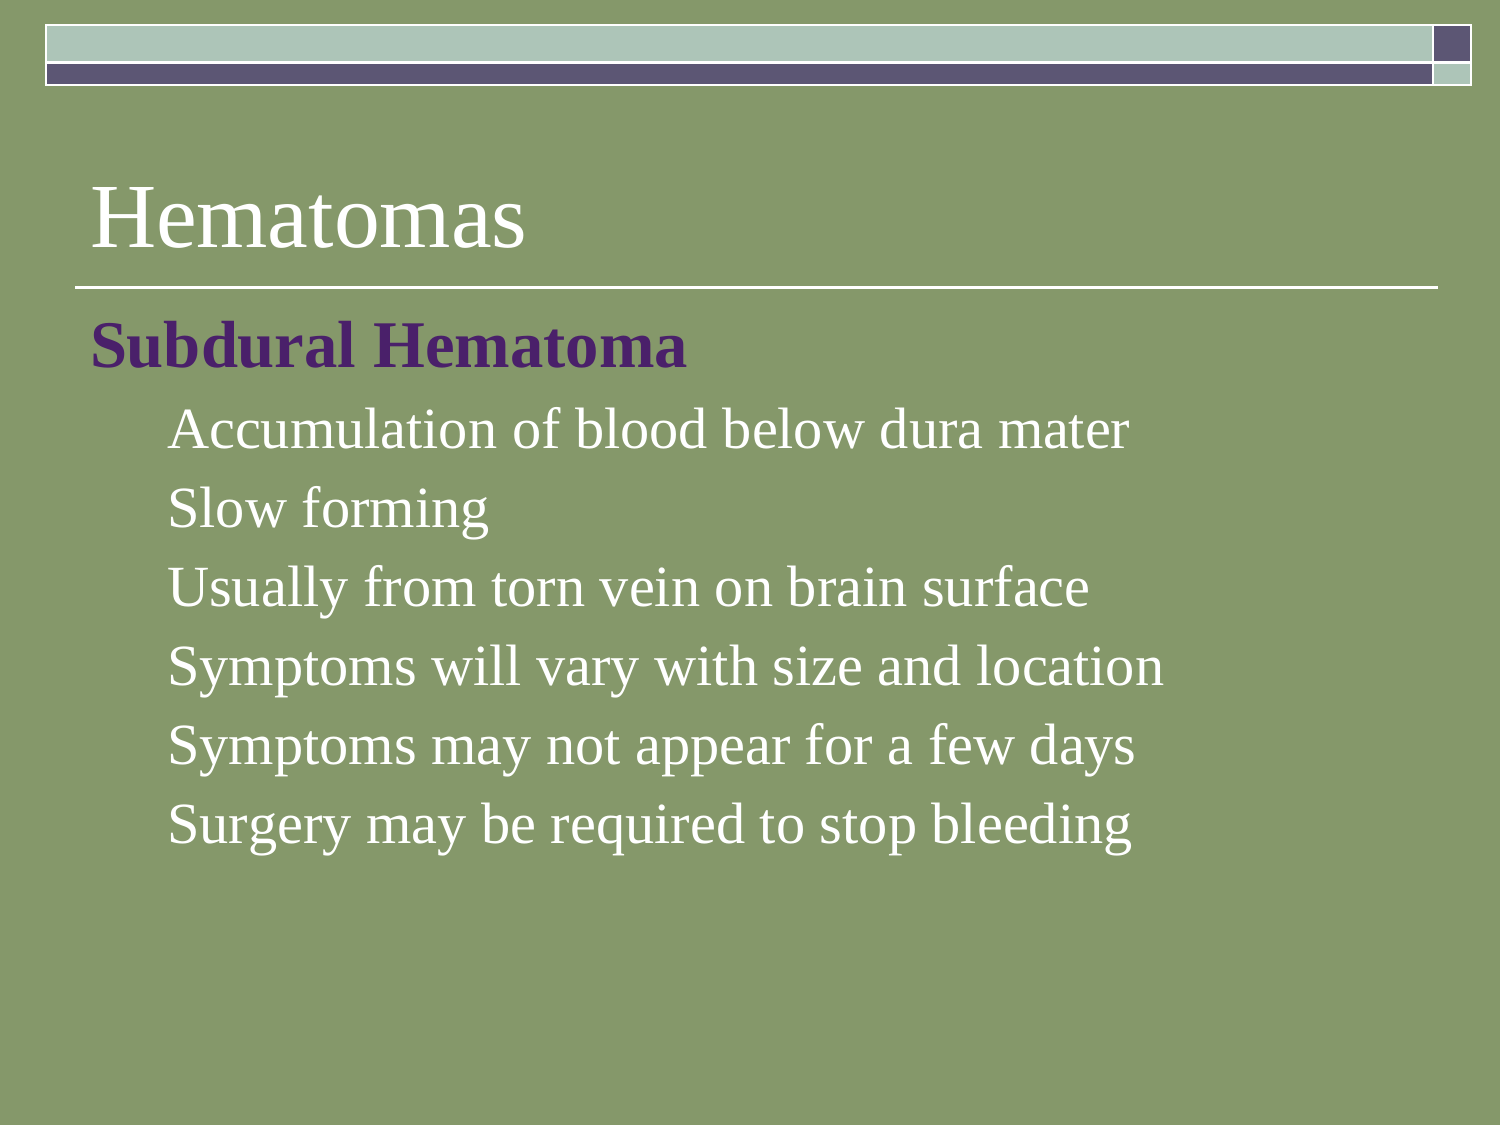

# Hematomas
Subdural Hematoma
Accumulation of blood below dura mater
Slow forming
Usually from torn vein on brain surface
Symptoms will vary with size and location
Symptoms may not appear for a few days
Surgery may be required to stop bleeding